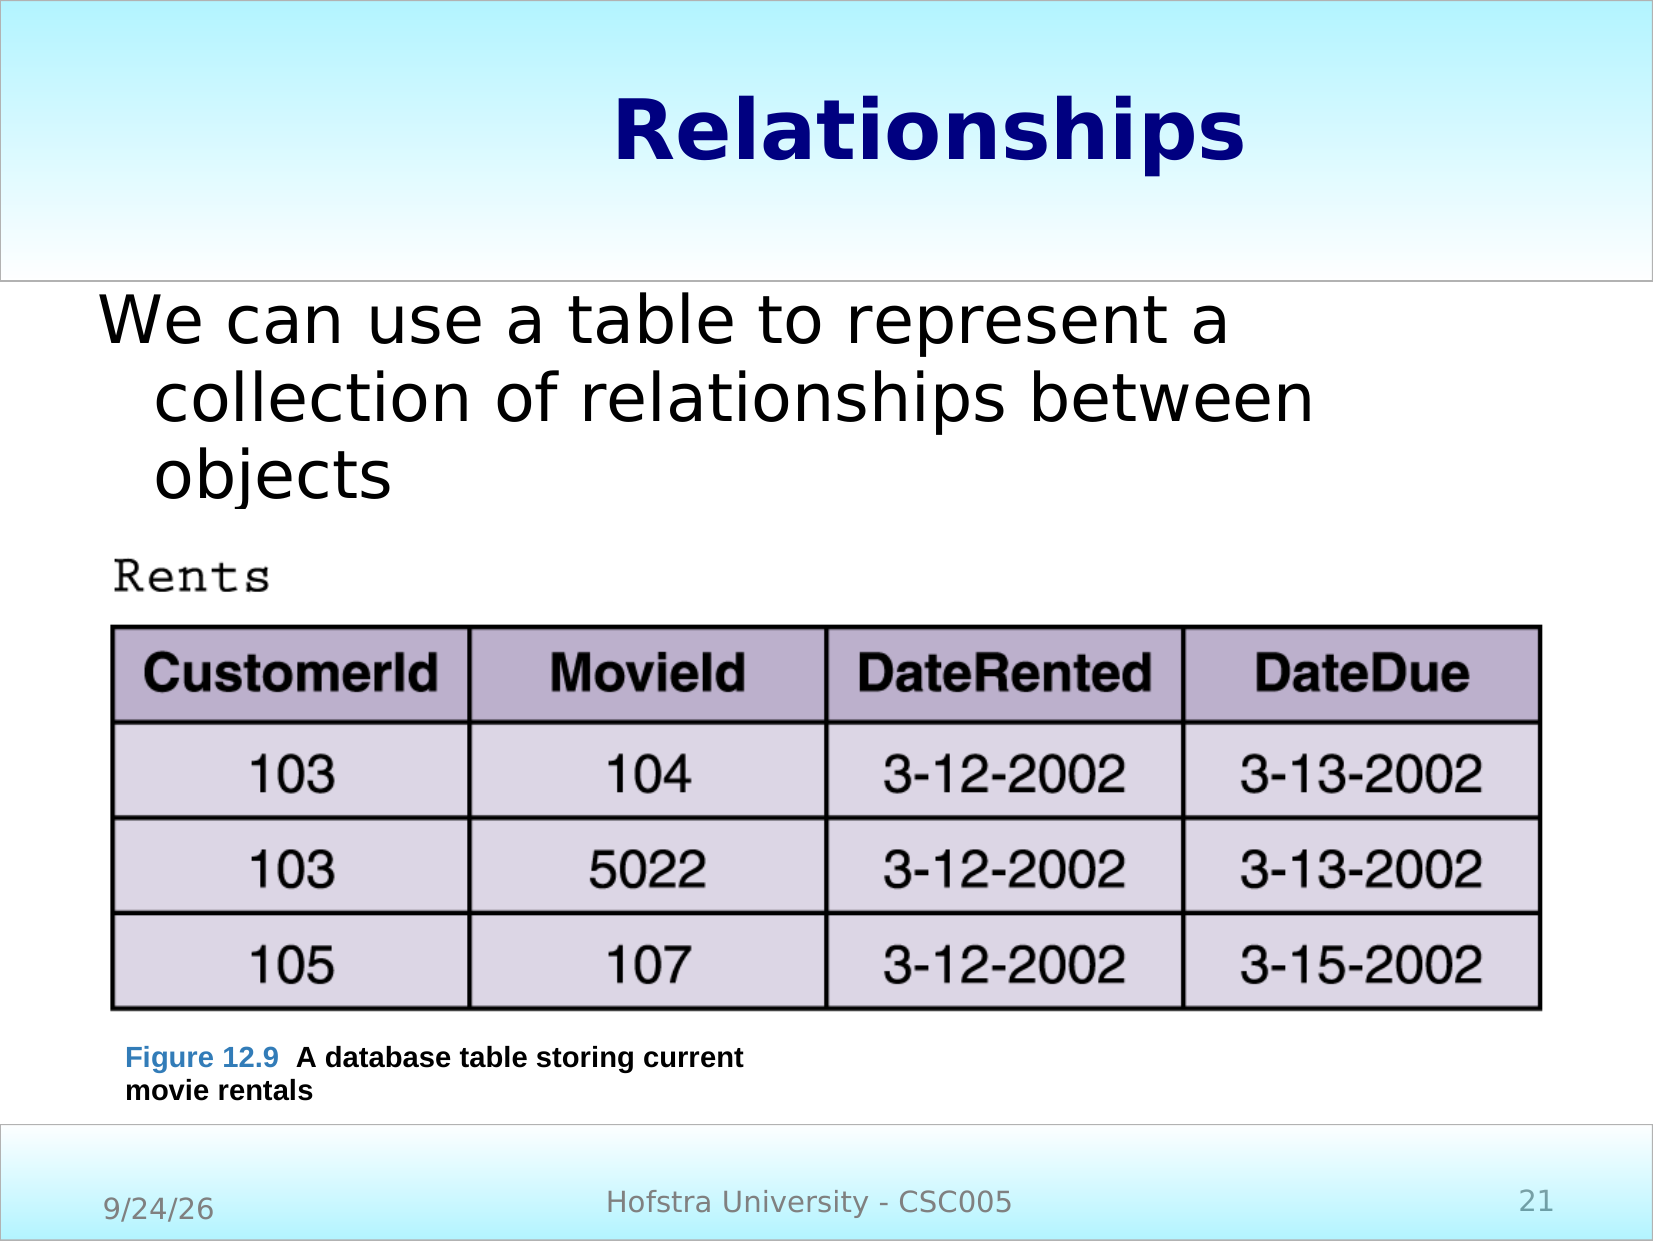

# Relationships
We can use a table to represent a collection of relationships between objects
Figure 12.9 A database table storing current movie rentals
21
Hofstra University - CSC005